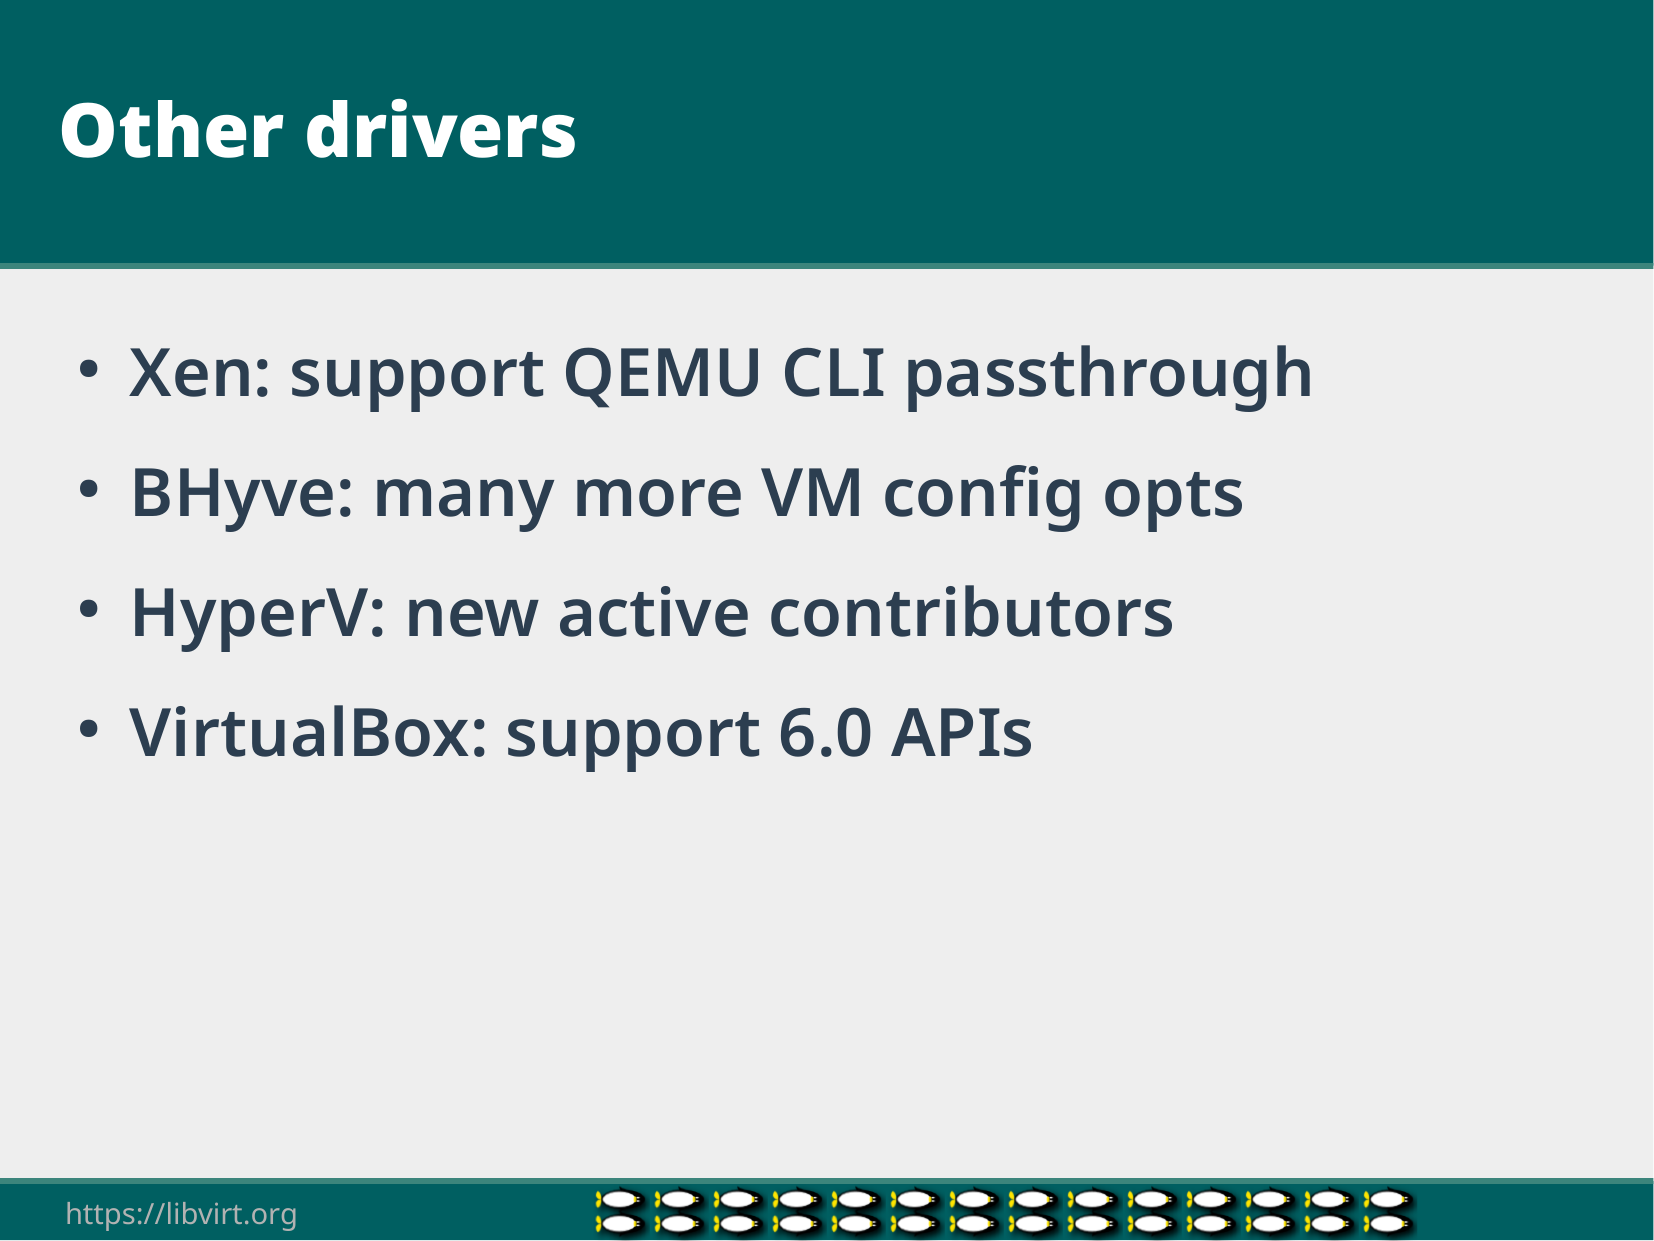

# Other drivers
Xen: support QEMU CLI passthrough
BHyve: many more VM config opts
HyperV: new active contributors
VirtualBox: support 6.0 APIs
https://libvirt.org